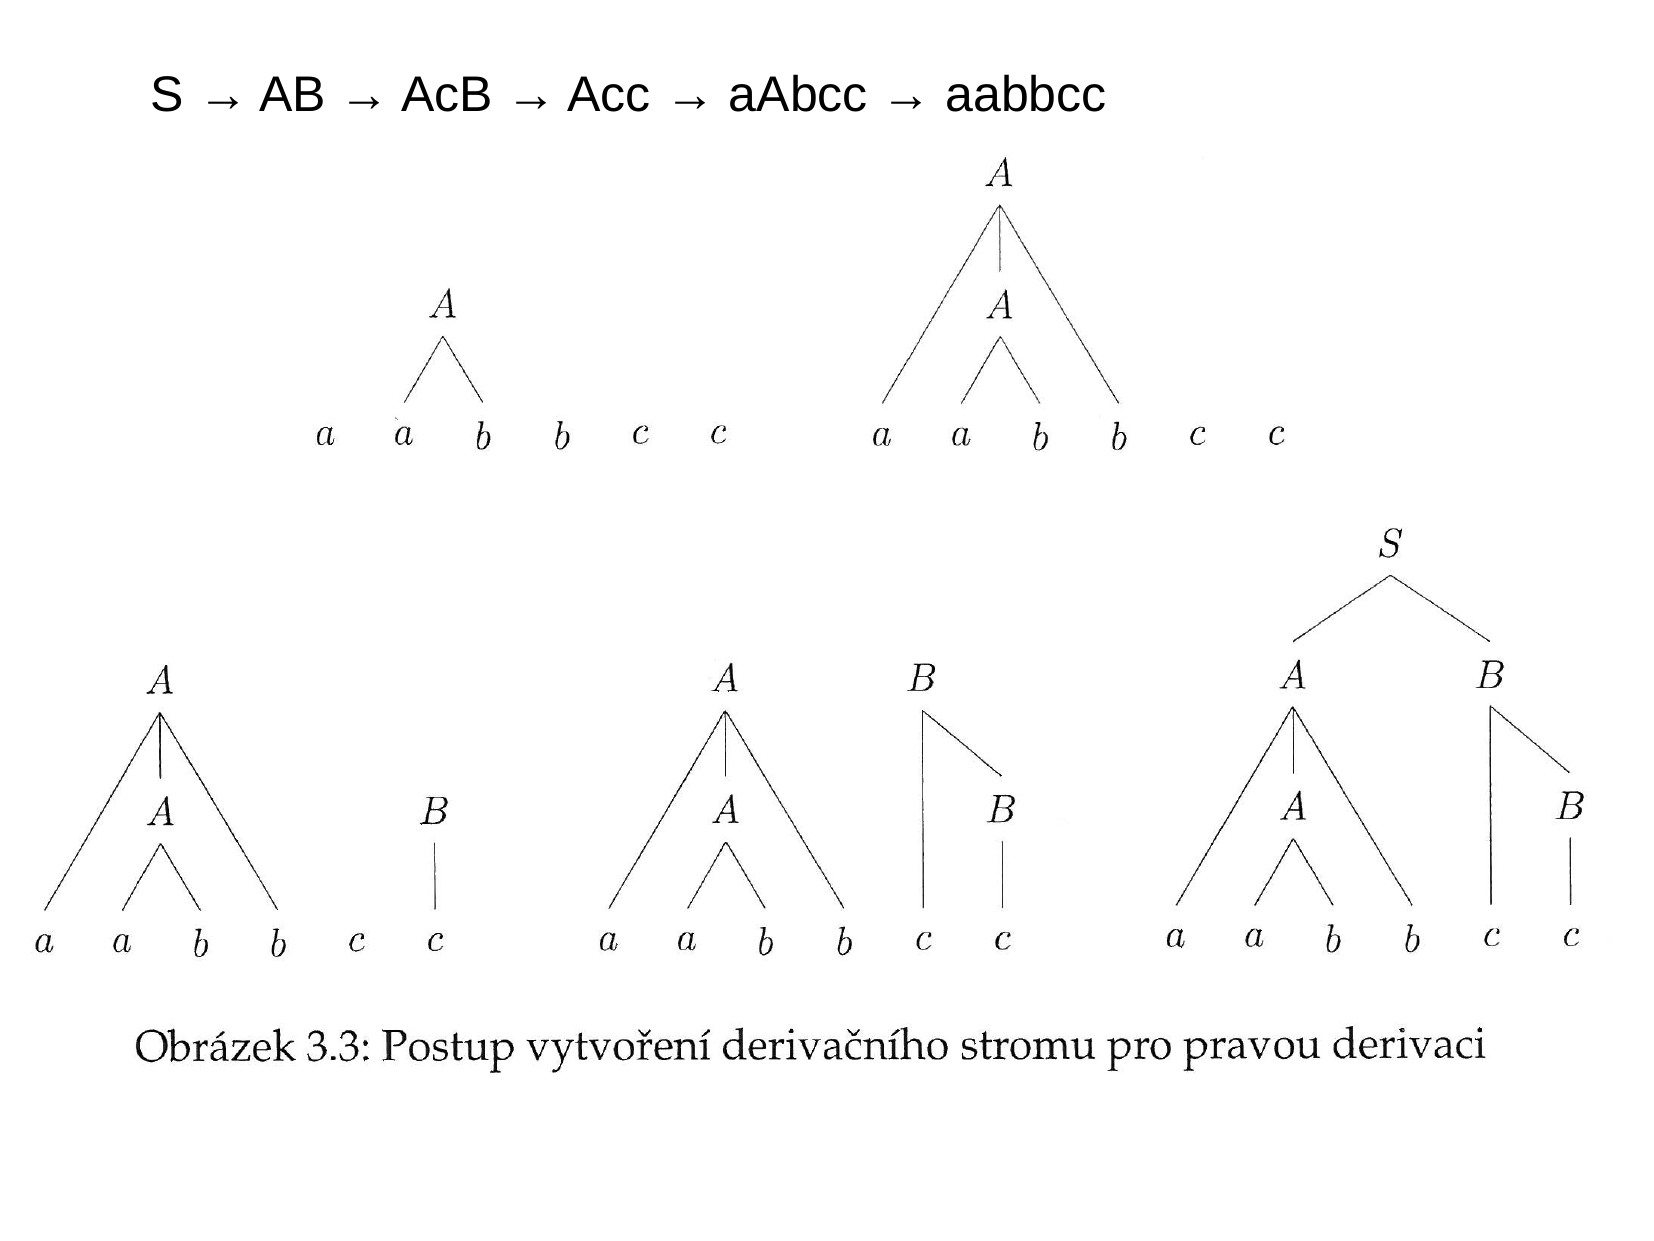

S → AB → AcB → Acc → aAbcc → aabbcc